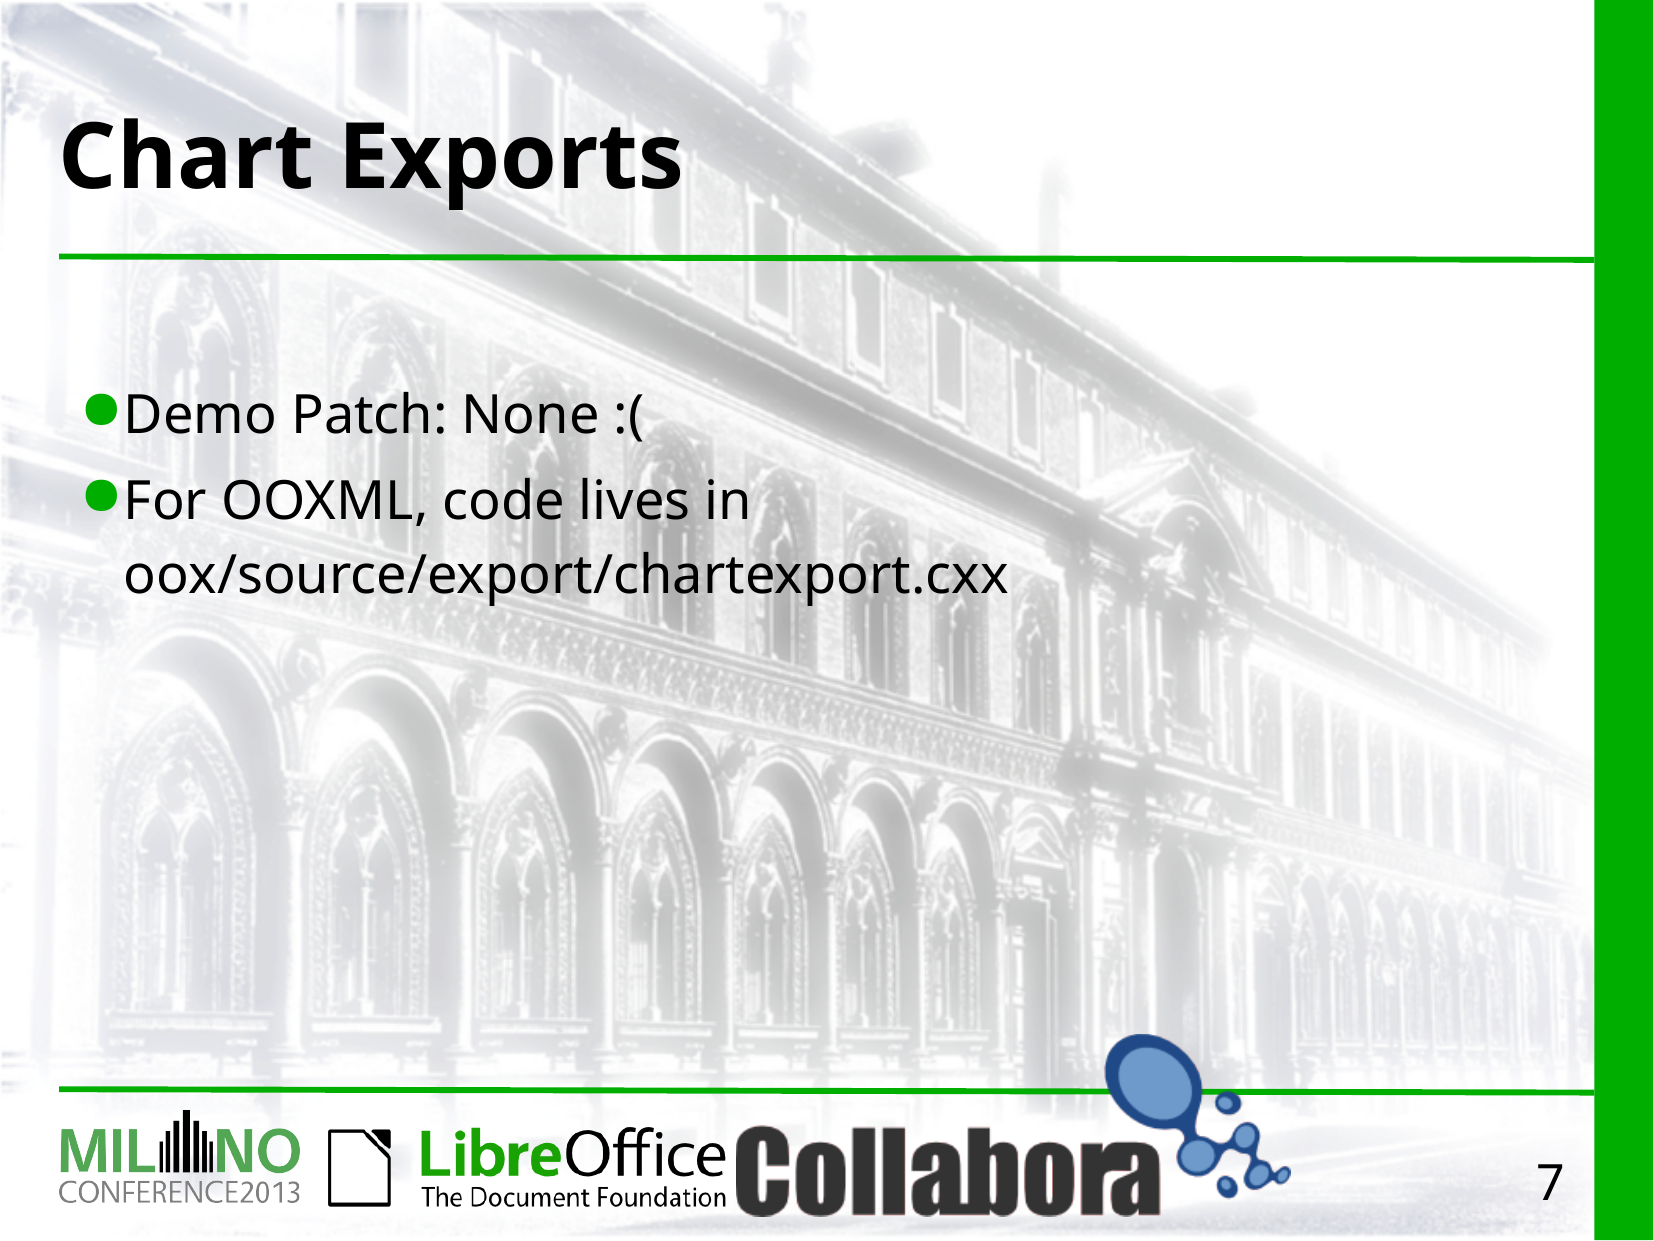

# Chart Exports
Demo Patch: None :(
For OOXML, code lives in oox/source/export/chartexport.cxx
7